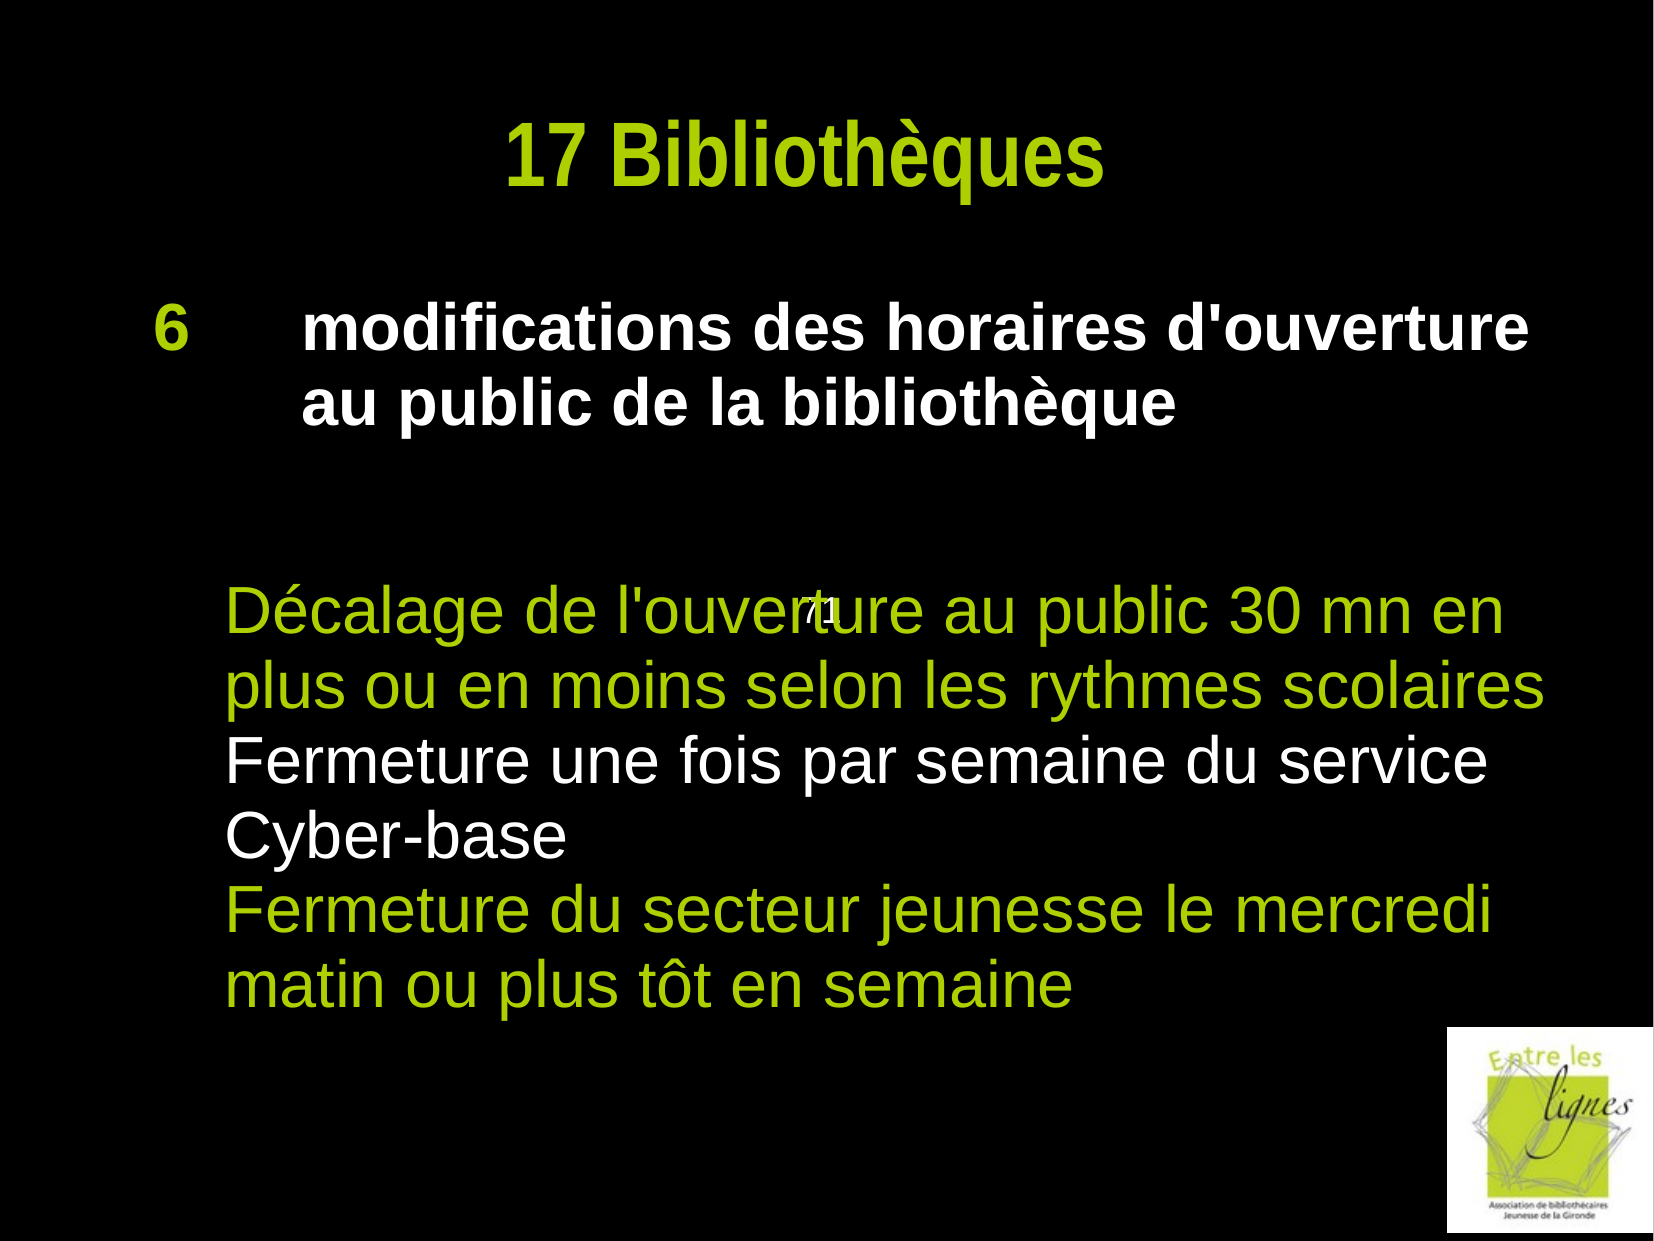

71
# 17 Bibliothèques
6		modifications des horaires d'ouverture 			au public de la bibliothèque
Décalage de l'ouverture au public 30 mn en plus ou en moins selon les rythmes scolaires Fermeture une fois par semaine du service Cyber-base Fermeture du secteur jeunesse le mercredi matin ou plus tôt en semaine